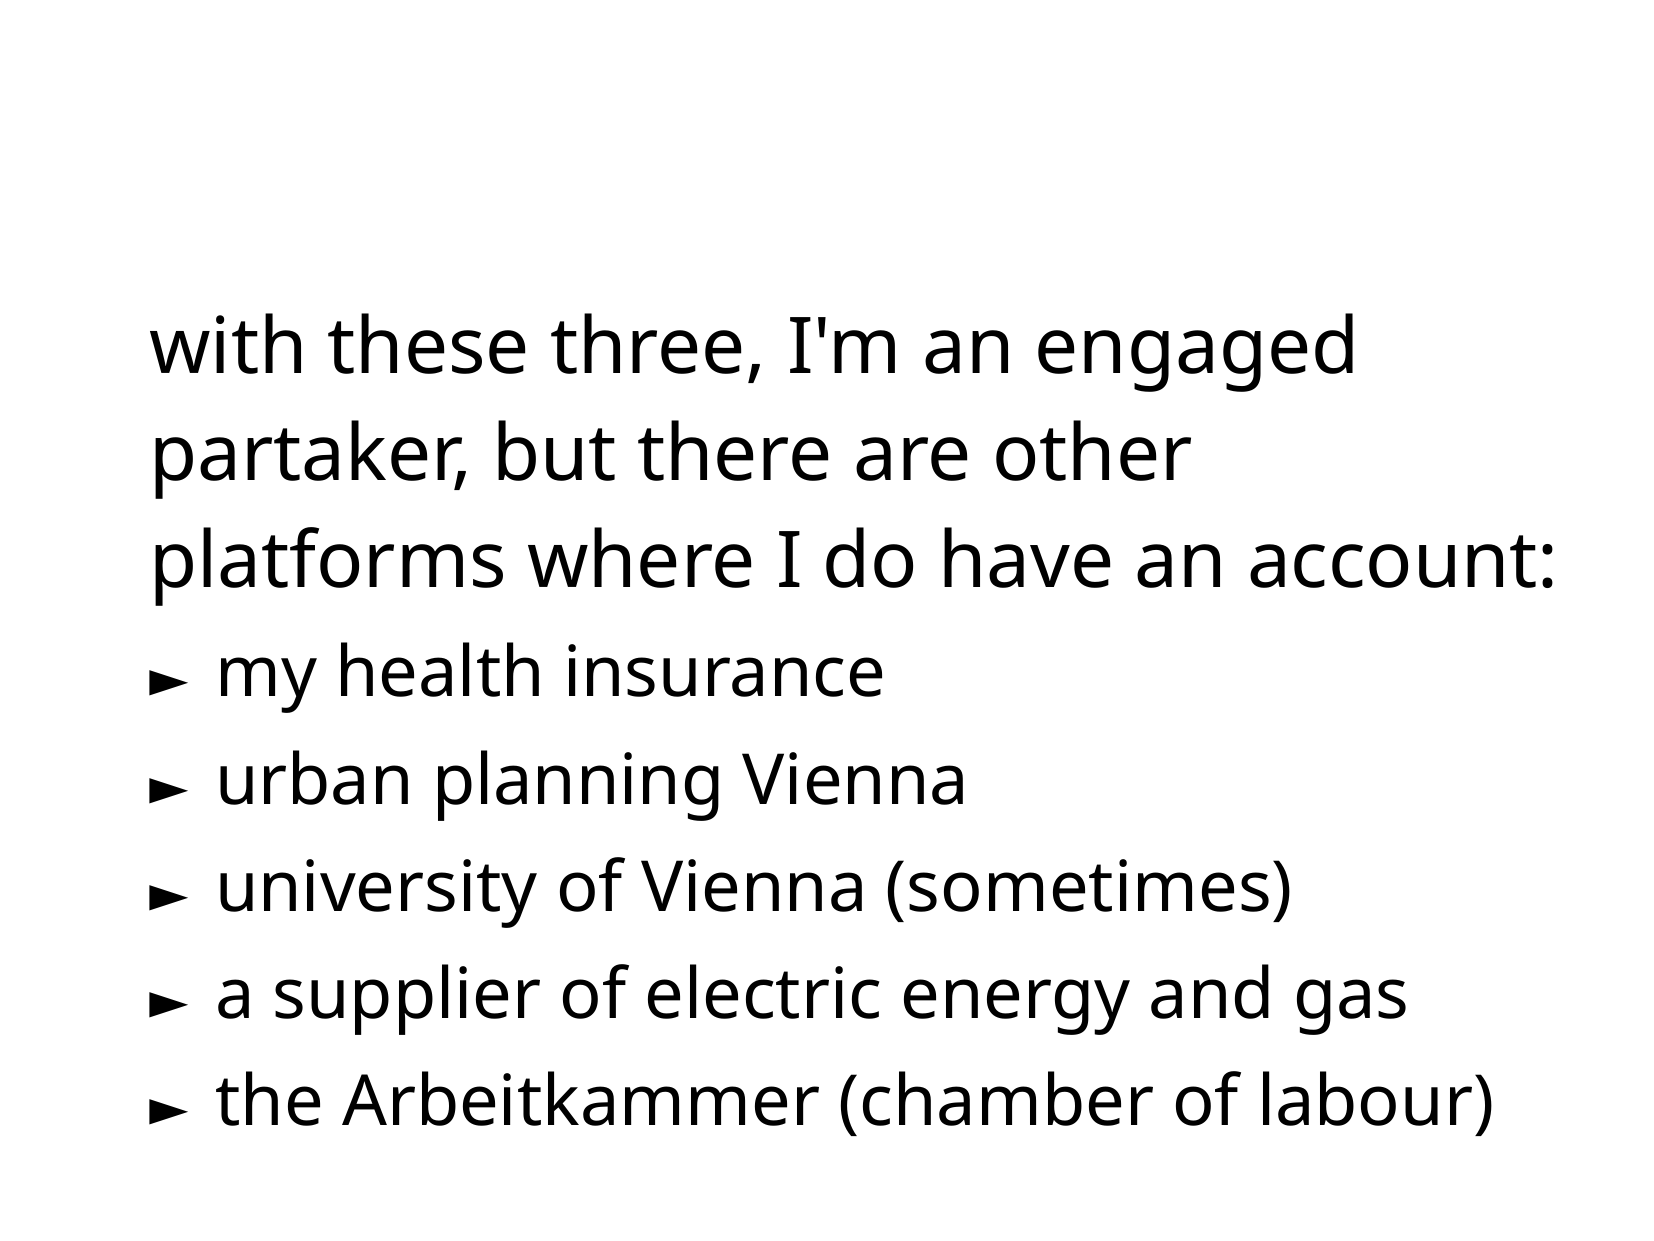

# with these three, I'm an engaged partaker, but there are other platforms where I do have an account:
► my health insurance
► urban planning Vienna
► university of Vienna (sometimes)
► a supplier of electric energy and gas
► the Arbeitkammer (chamber of labour)